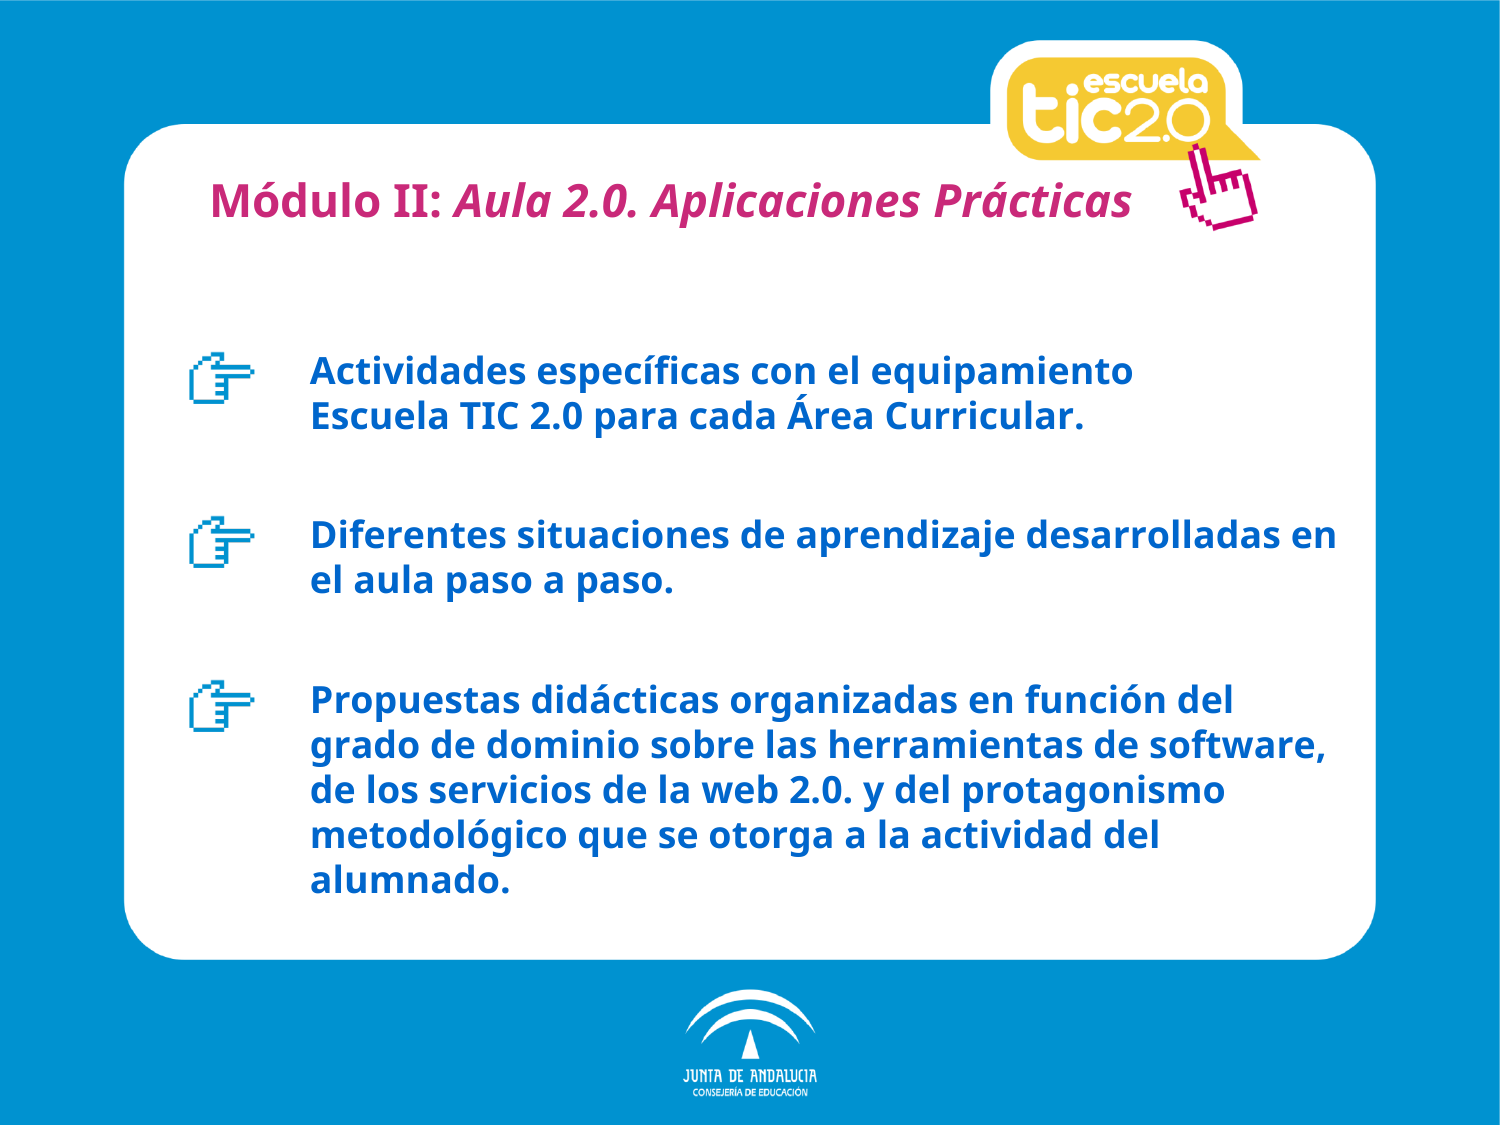

Módulo II: Aula 2.0. Aplicaciones Prácticas
Actividades específicas con el equipamiento Escuela TIC 2.0 para cada Área Curricular.
Diferentes situaciones de aprendizaje desarrolladas en el aula paso a paso.
Propuestas didácticas organizadas en función del grado de dominio sobre las herramientas de software, de los servicios de la web 2.0. y del protagonismo metodológico que se otorga a la actividad del alumnado.